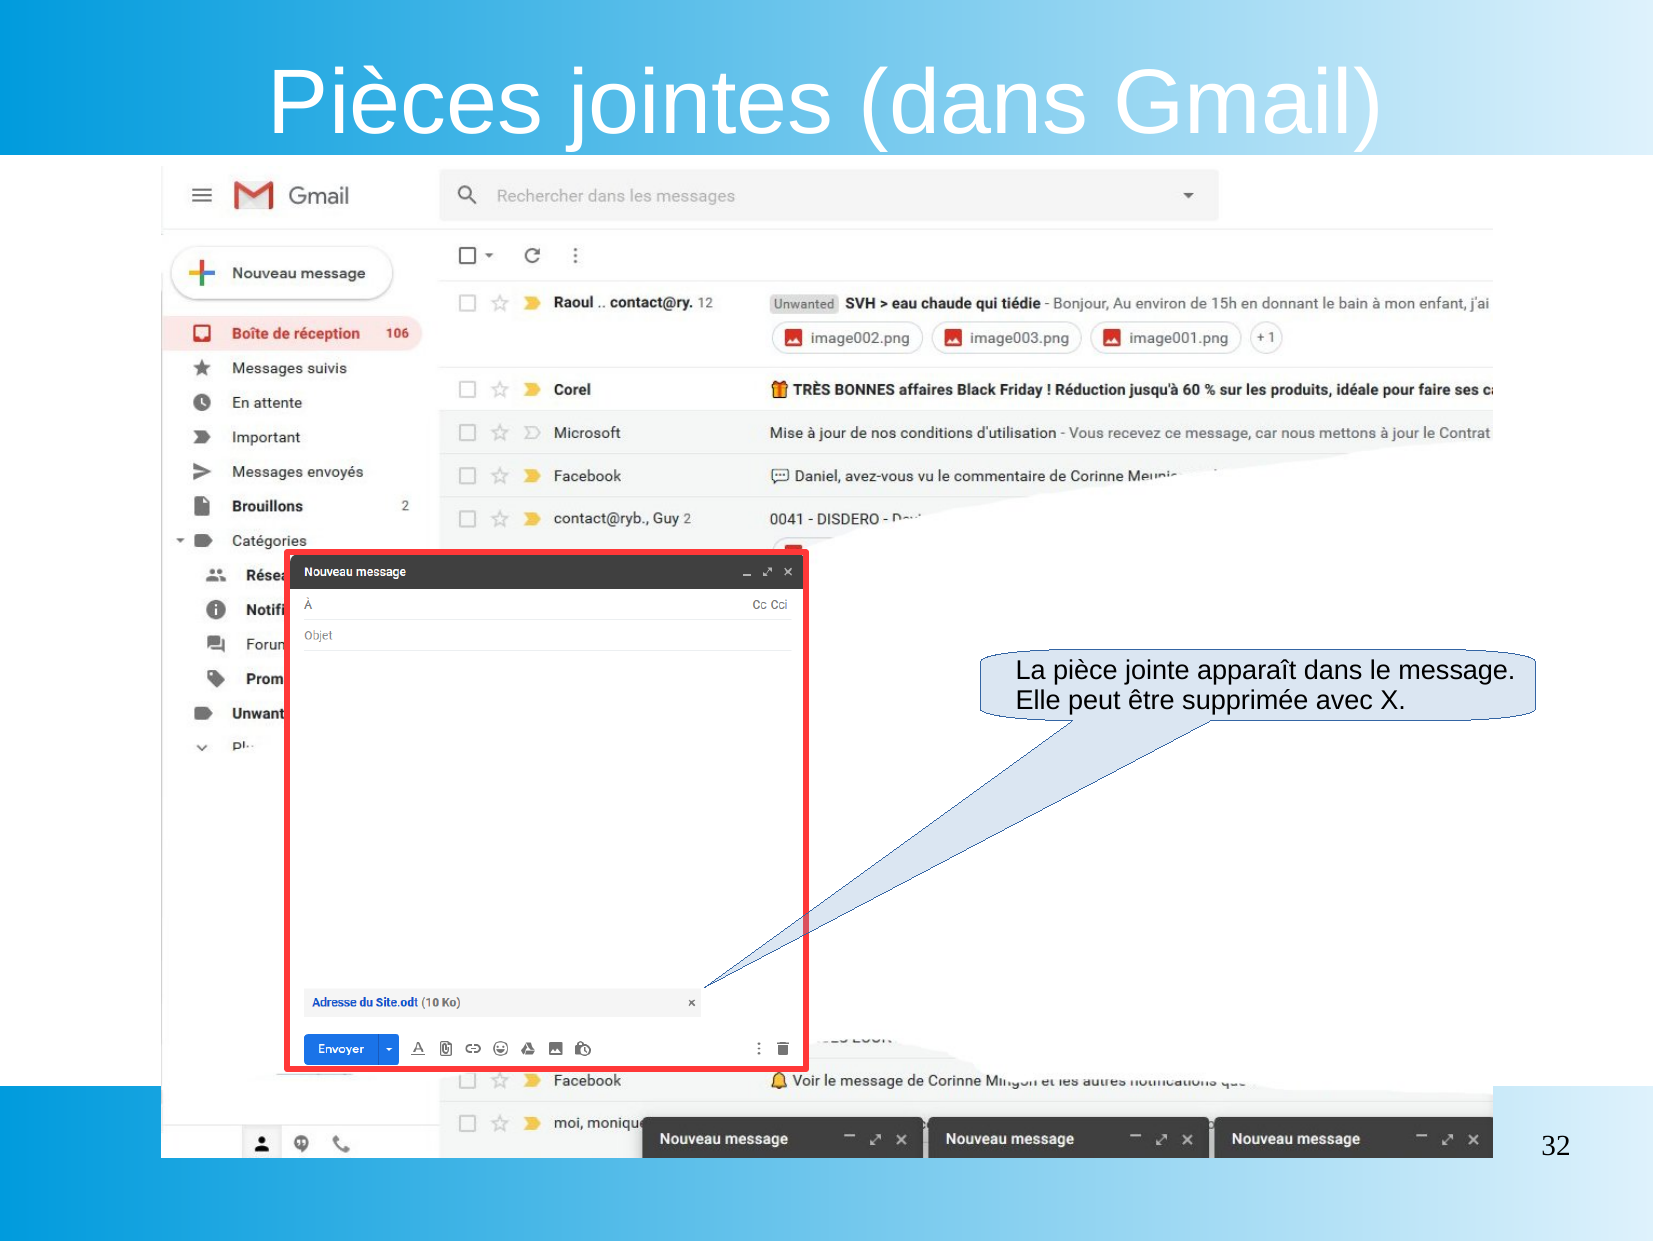

# Pièces jointes (dans Gmail)
La pièce jointe apparaît dans le message.
Elle peut être supprimée avec X.
32